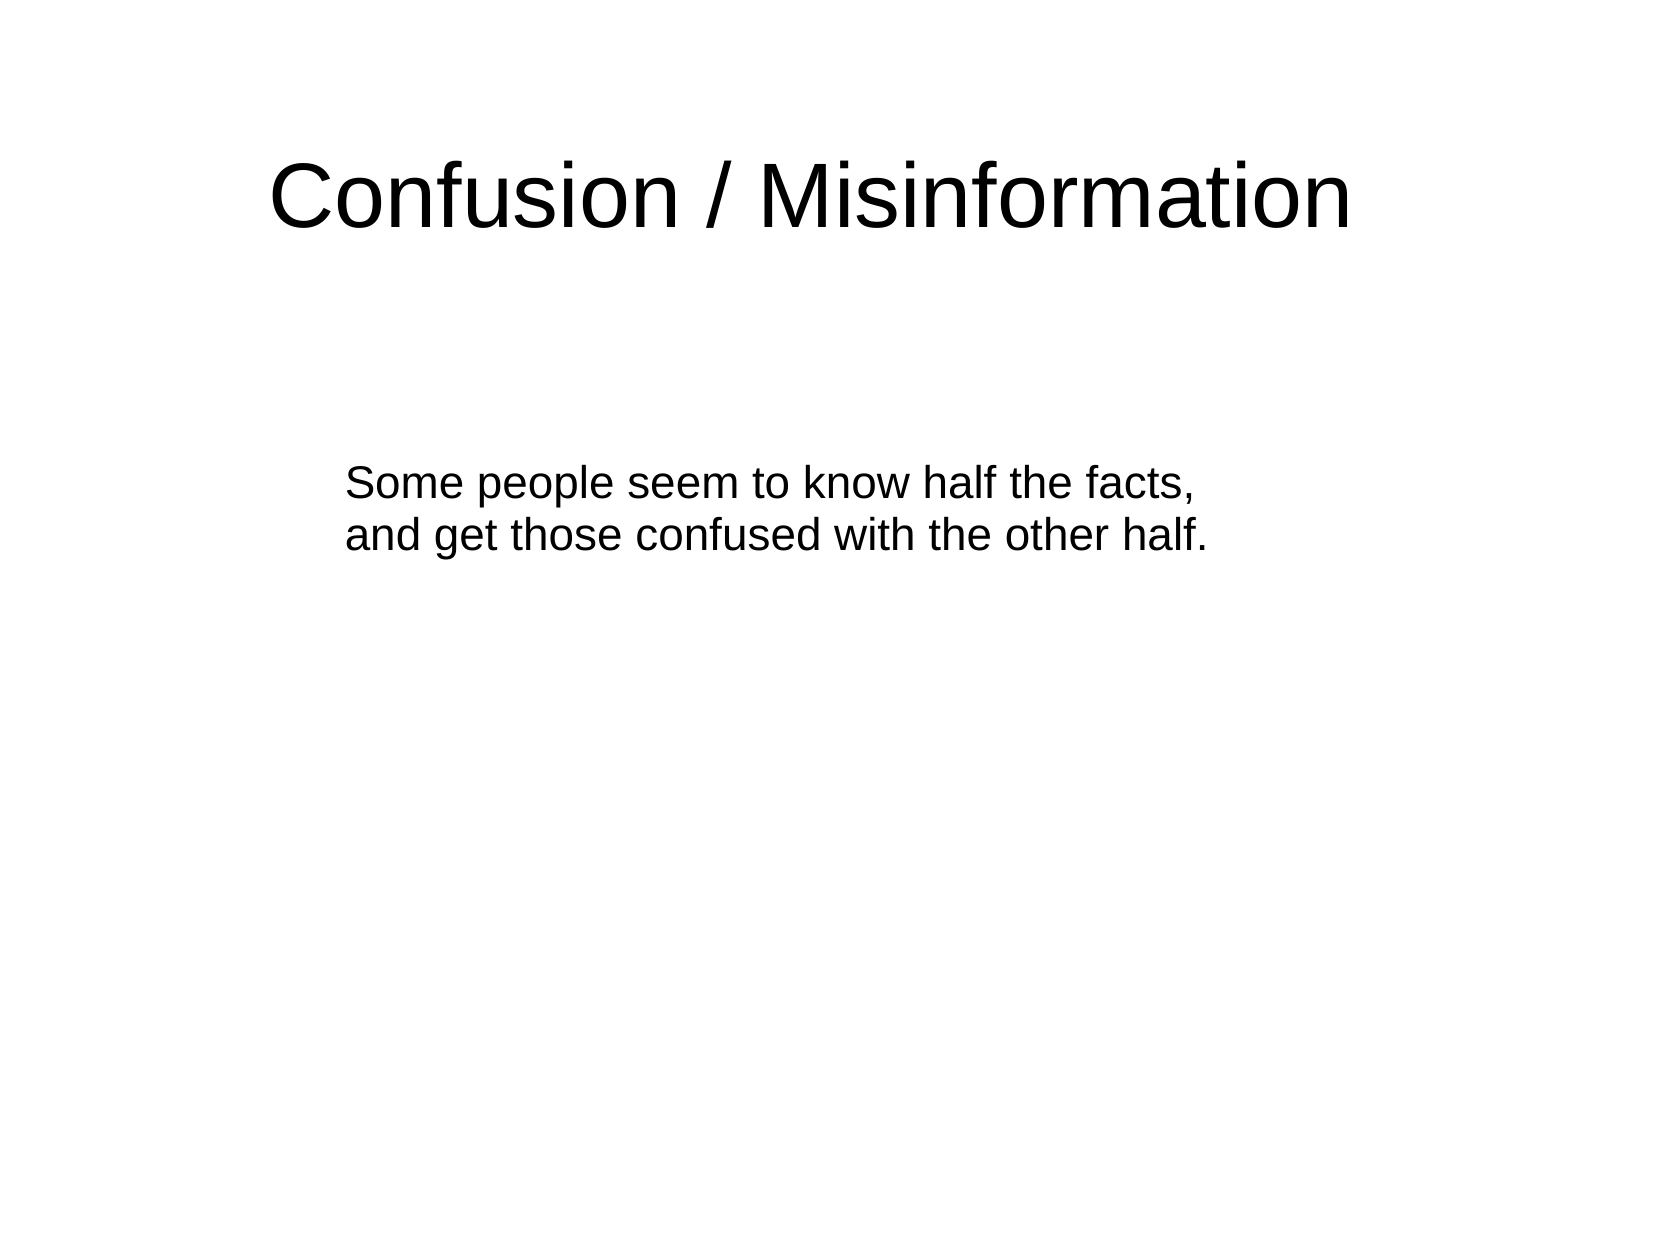

# Confusion / Misinformation
Some people seem to know half the facts, and get those confused with the other half.